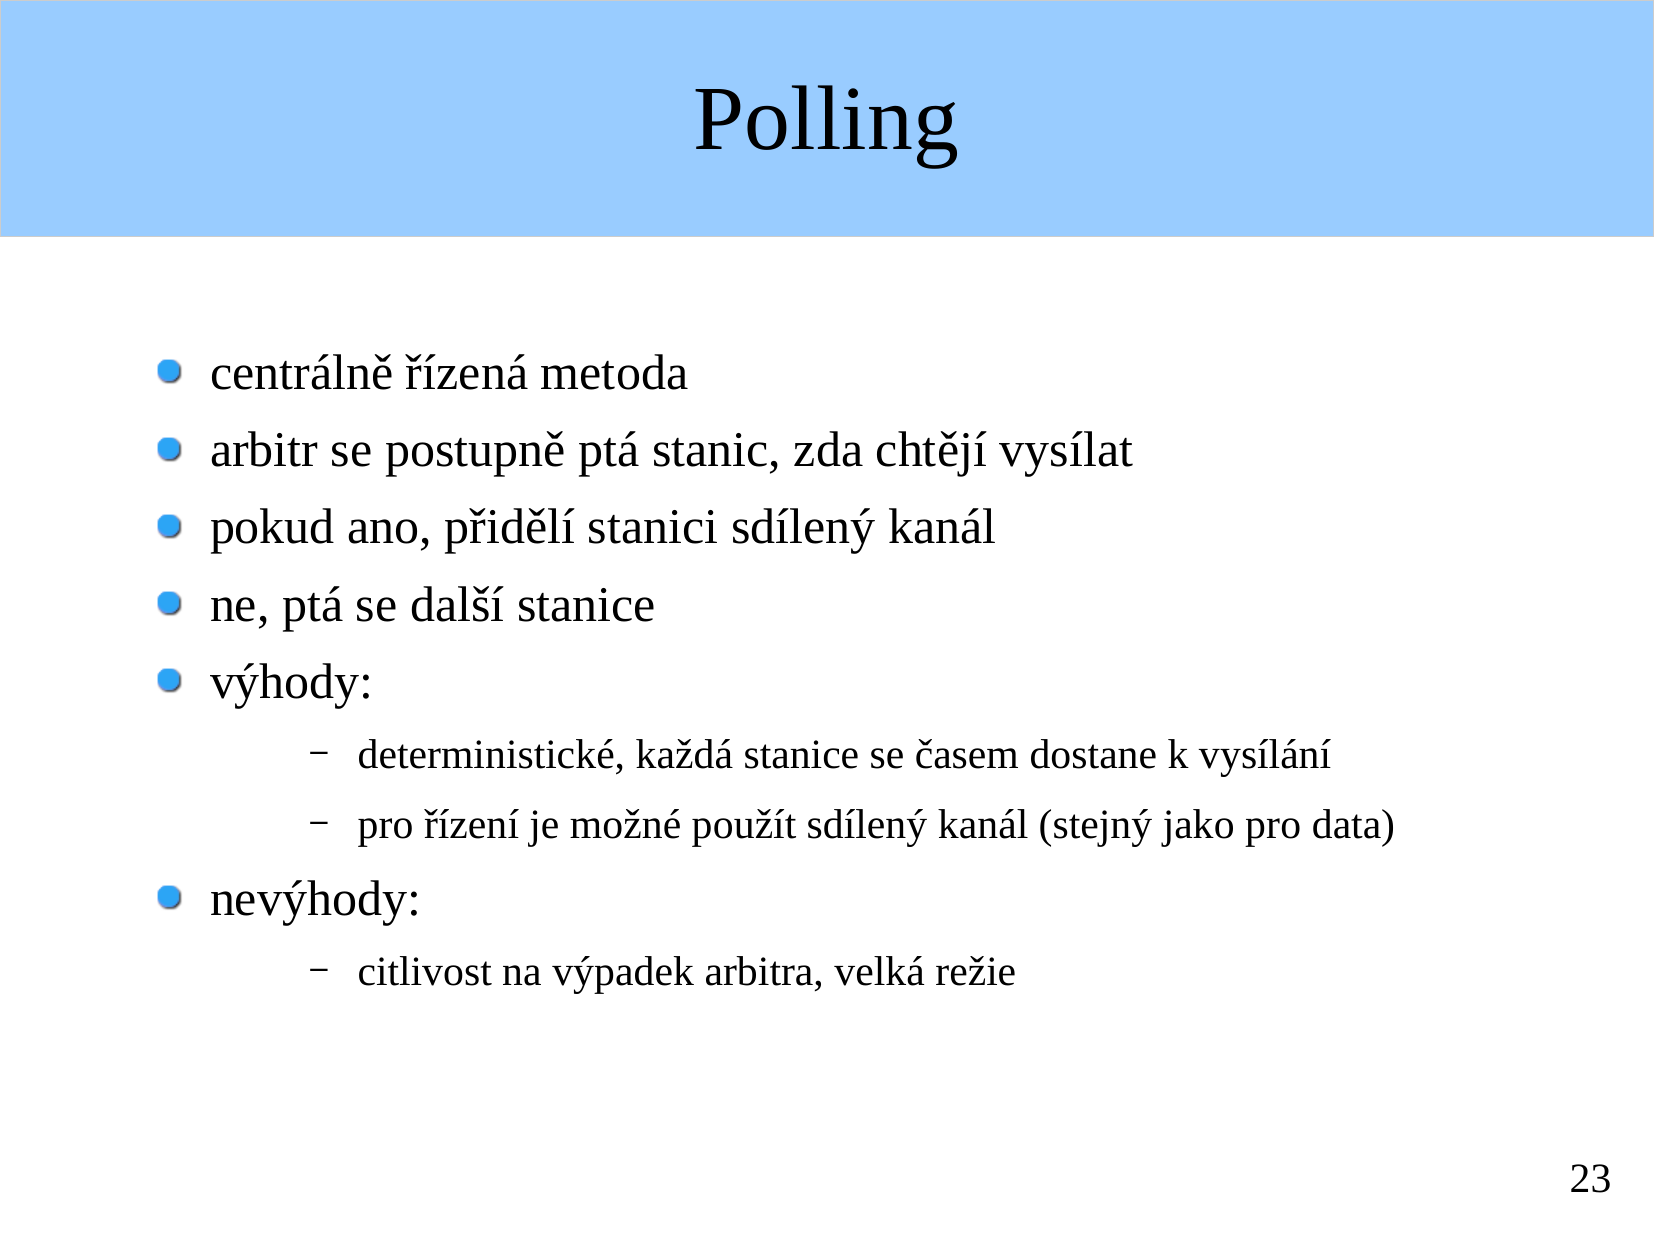

# Polling
centrálně řízená metoda
arbitr se postupně ptá stanic, zda chtějí vysílat
pokud ano, přidělí stanici sdílený kanál
ne, ptá se další stanice
výhody:
deterministické, každá stanice se časem dostane k vysílání
pro řízení je možné použít sdílený kanál (stejný jako pro data)
nevýhody:
citlivost na výpadek arbitra, velká režie